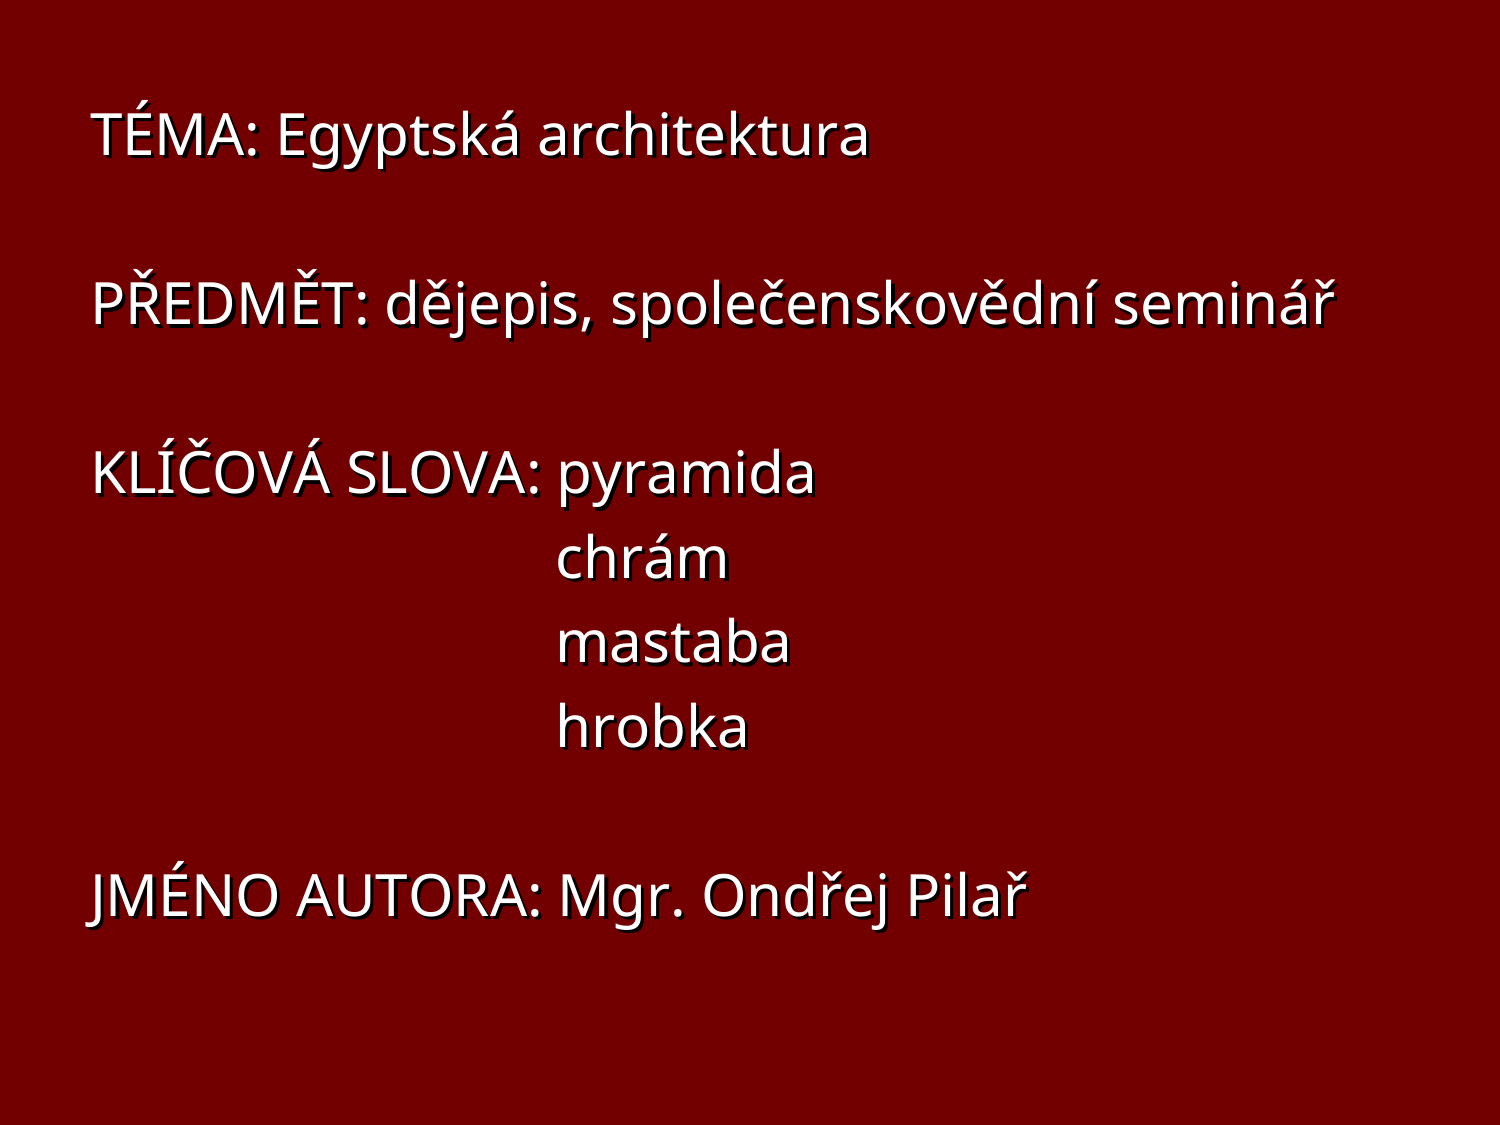

# TÉMA: Egyptská architektura
PŘEDMĚT: dějepis, společenskovědní seminář
KLÍČOVÁ SLOVA: pyramida
				 chrám
				 mastaba
				 hrobka
JMÉNO AUTORA: Mgr. Ondřej Pilař